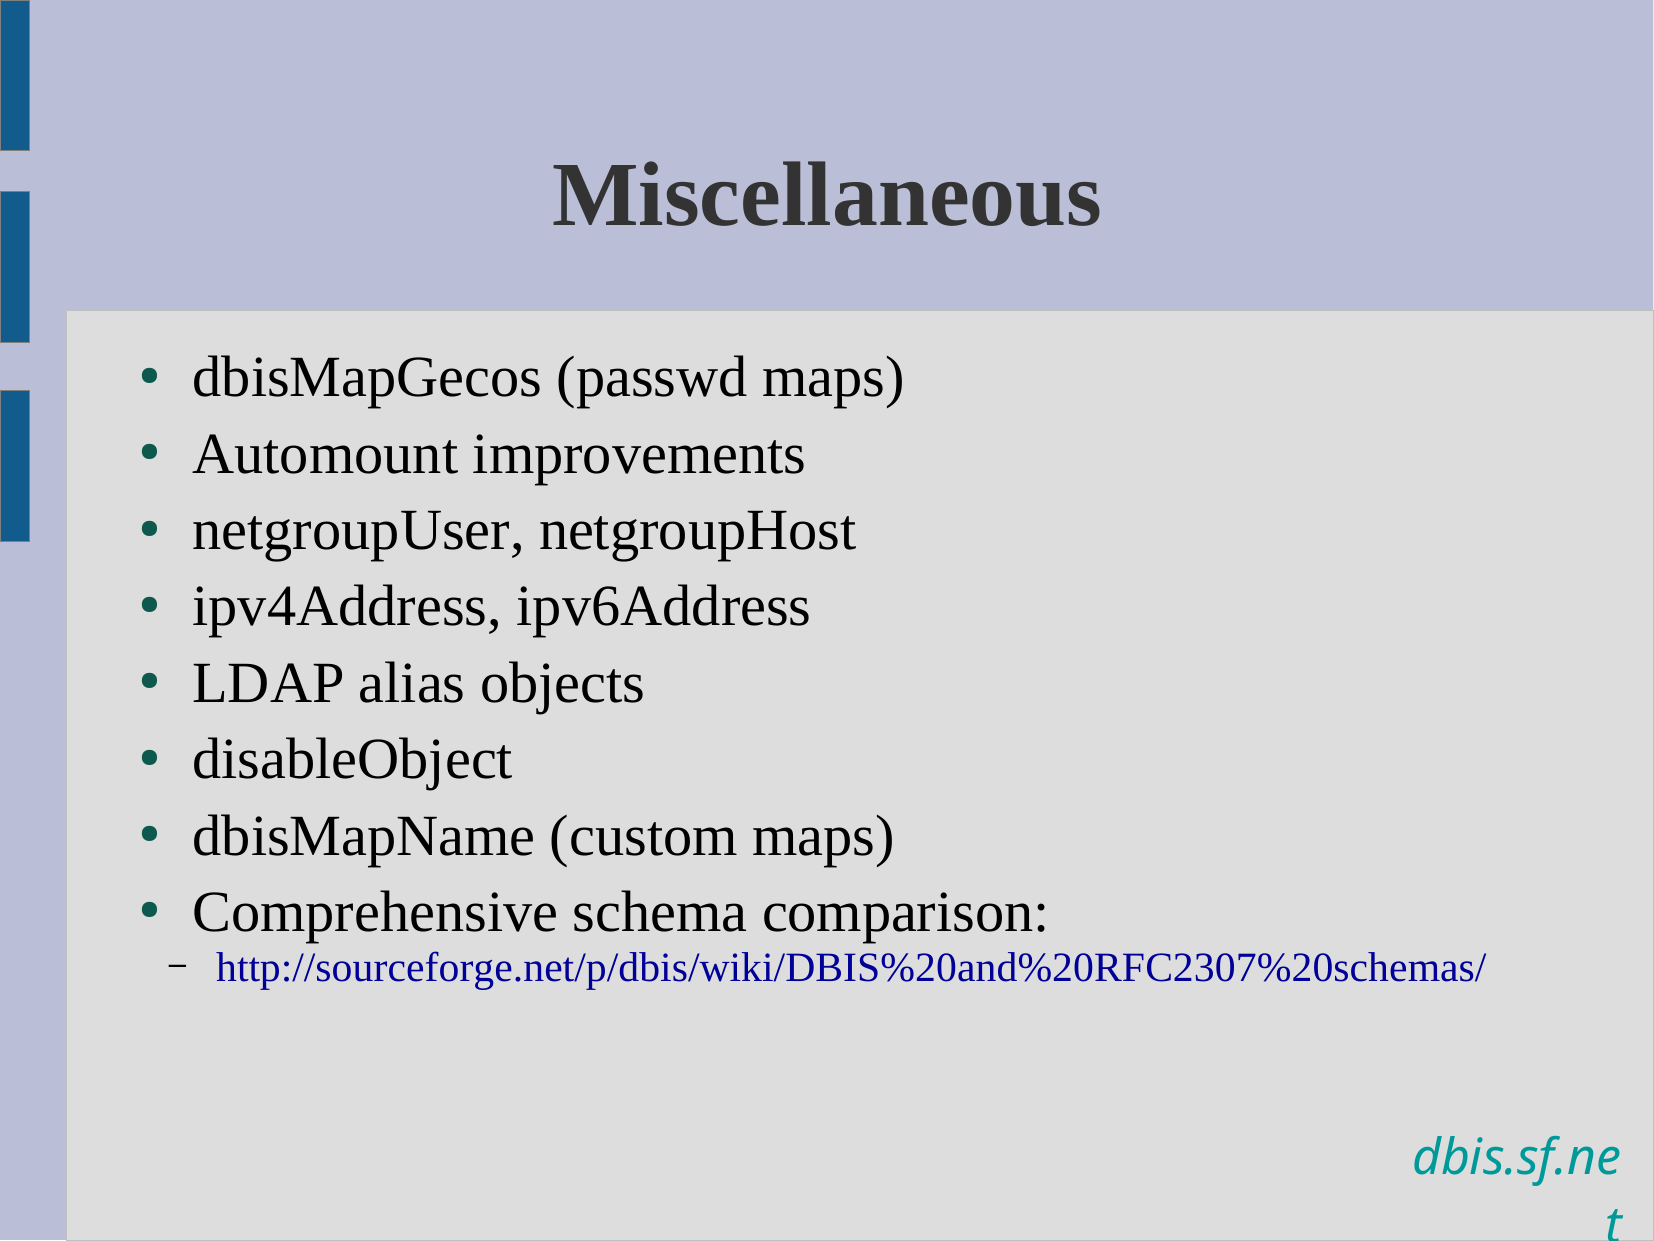

# Miscellaneous
dbisMapGecos (passwd maps)
Automount improvements
netgroupUser, netgroupHost
ipv4Address, ipv6Address
LDAP alias objects
disableObject
dbisMapName (custom maps)
Comprehensive schema comparison:
http://sourceforge.net/p/dbis/wiki/DBIS%20and%20RFC2307%20schemas/
dbis.sf.net